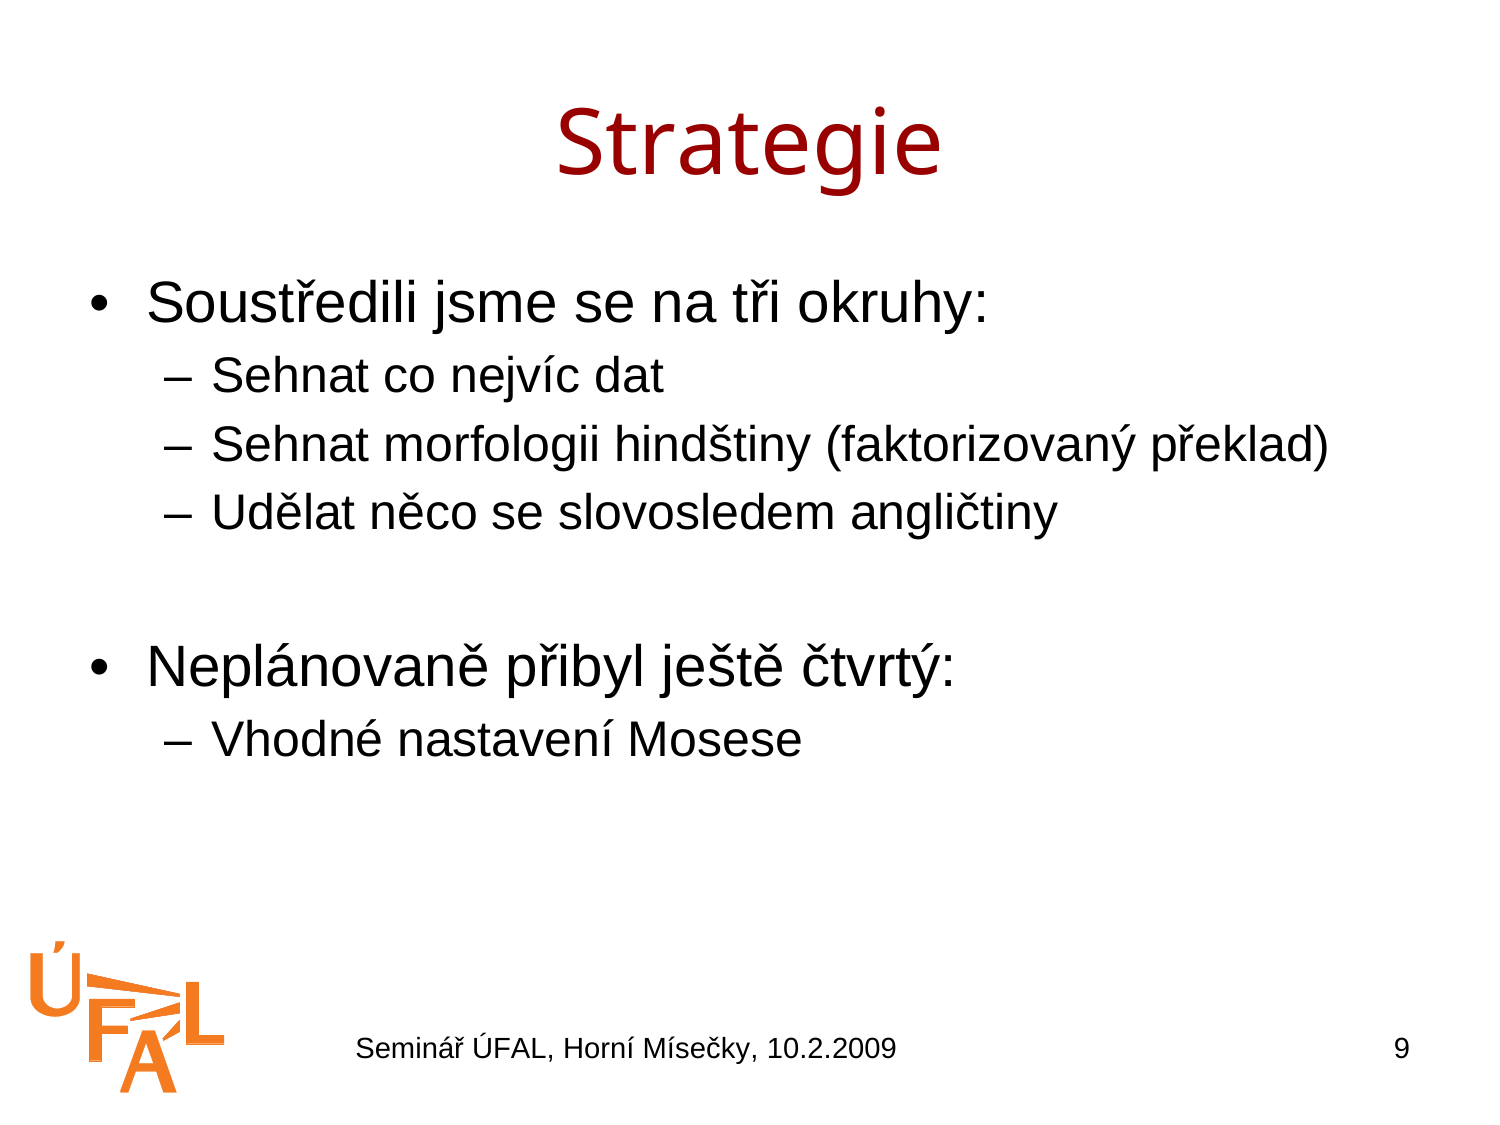

# Strategie
Soustředili jsme se na tři okruhy:
Sehnat co nejvíc dat
Sehnat morfologii hindštiny (faktorizovaný překlad)
Udělat něco se slovosledem angličtiny
Neplánovaně přibyl ještě čtvrtý:
Vhodné nastavení Mosese
Seminář ÚFAL, Horní Mísečky, 10.2.2009
9